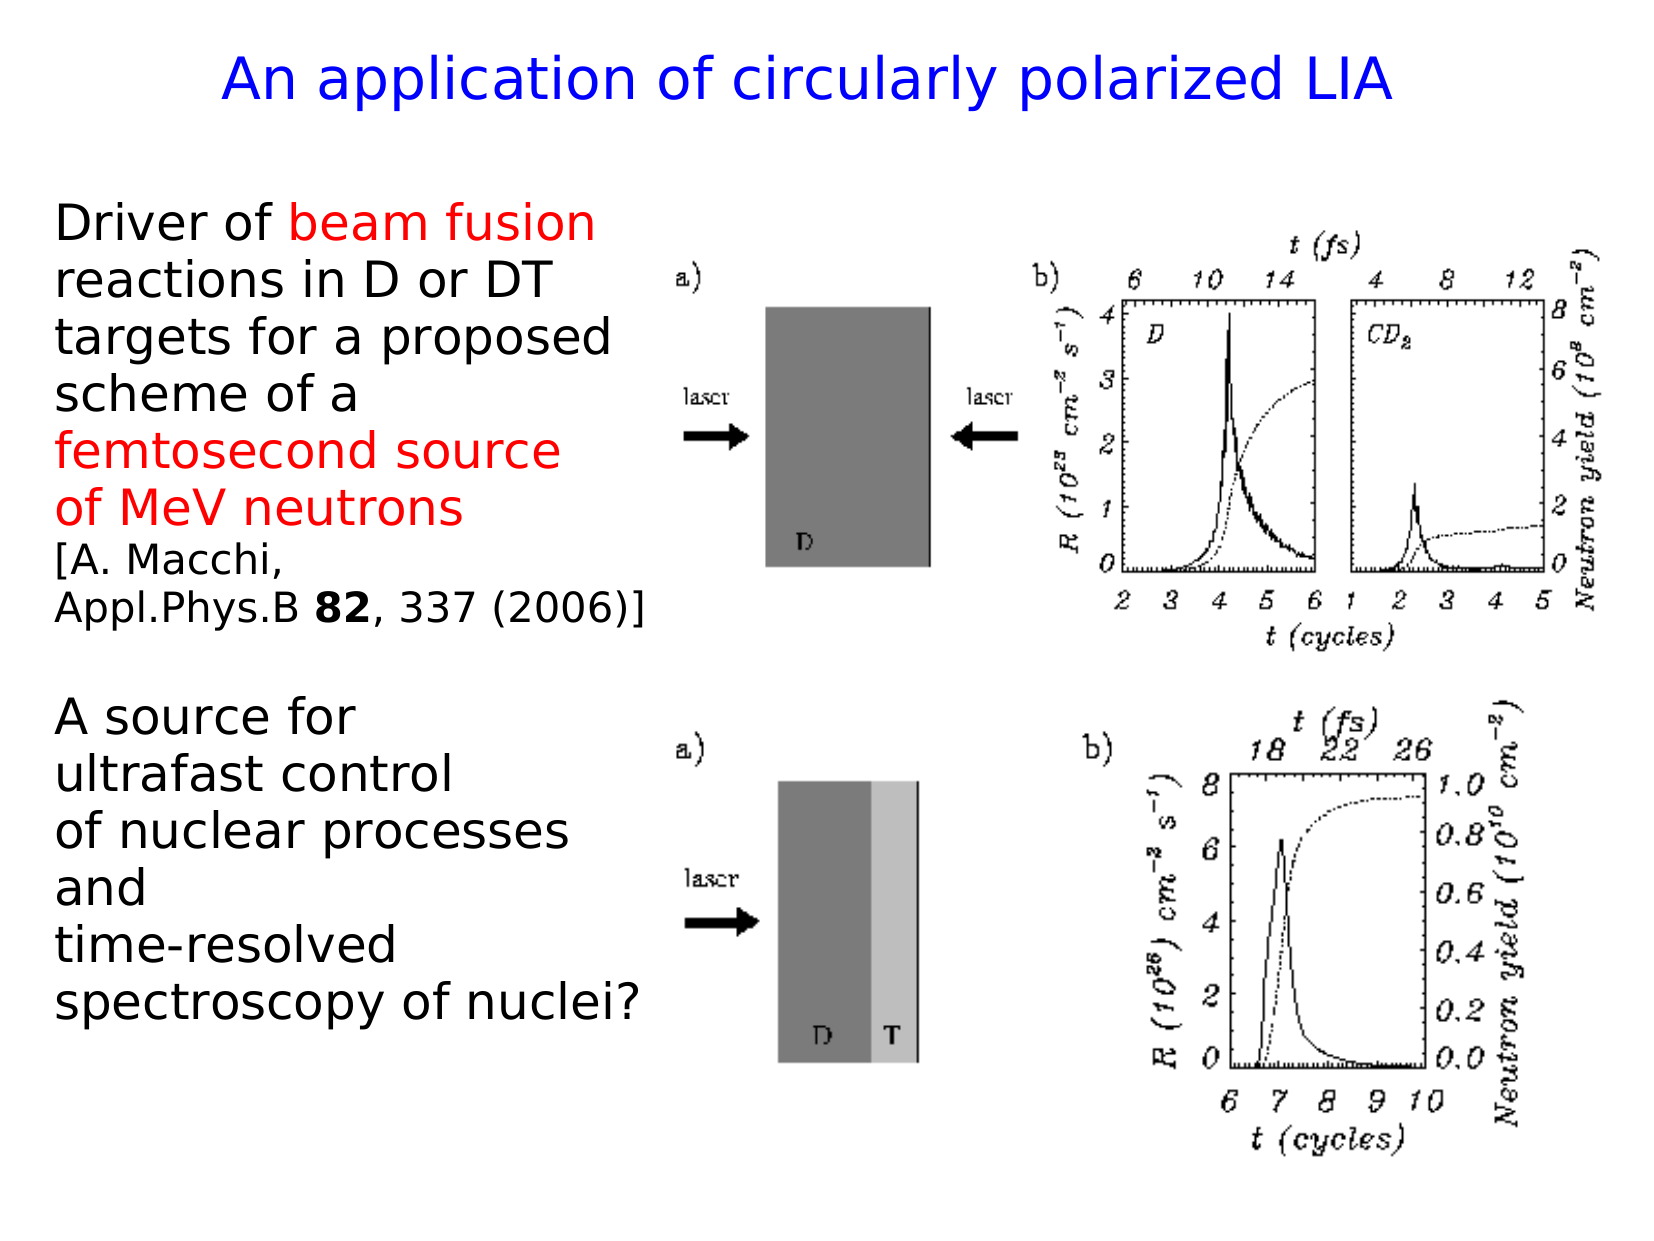

An application of circularly polarized LIA
Driver of beam fusion
reactions in D or DT
targets for a proposed
scheme of a
femtosecond source
of MeV neutrons
[A. Macchi,
Appl.Phys.B 82, 337 (2006)]
A source for
ultrafast control
of nuclear processes
and
time-resolved
spectroscopy of nuclei?